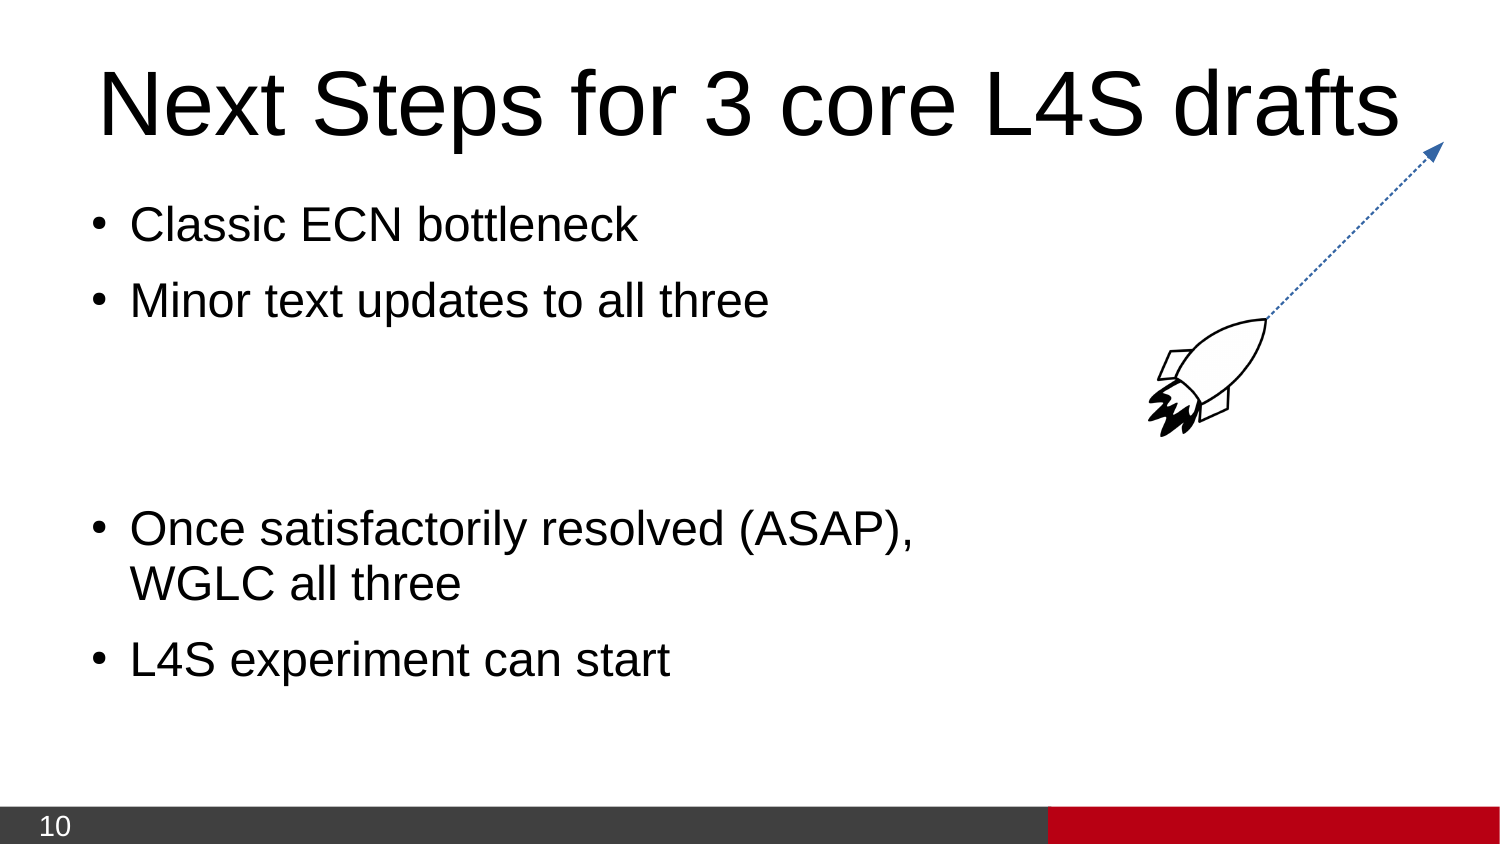

# Next Steps for 3 core L4S drafts
Classic ECN bottleneck
Minor text updates to all three
Once satisfactorily resolved (ASAP),
WGLC all three
L4S experiment can start
10